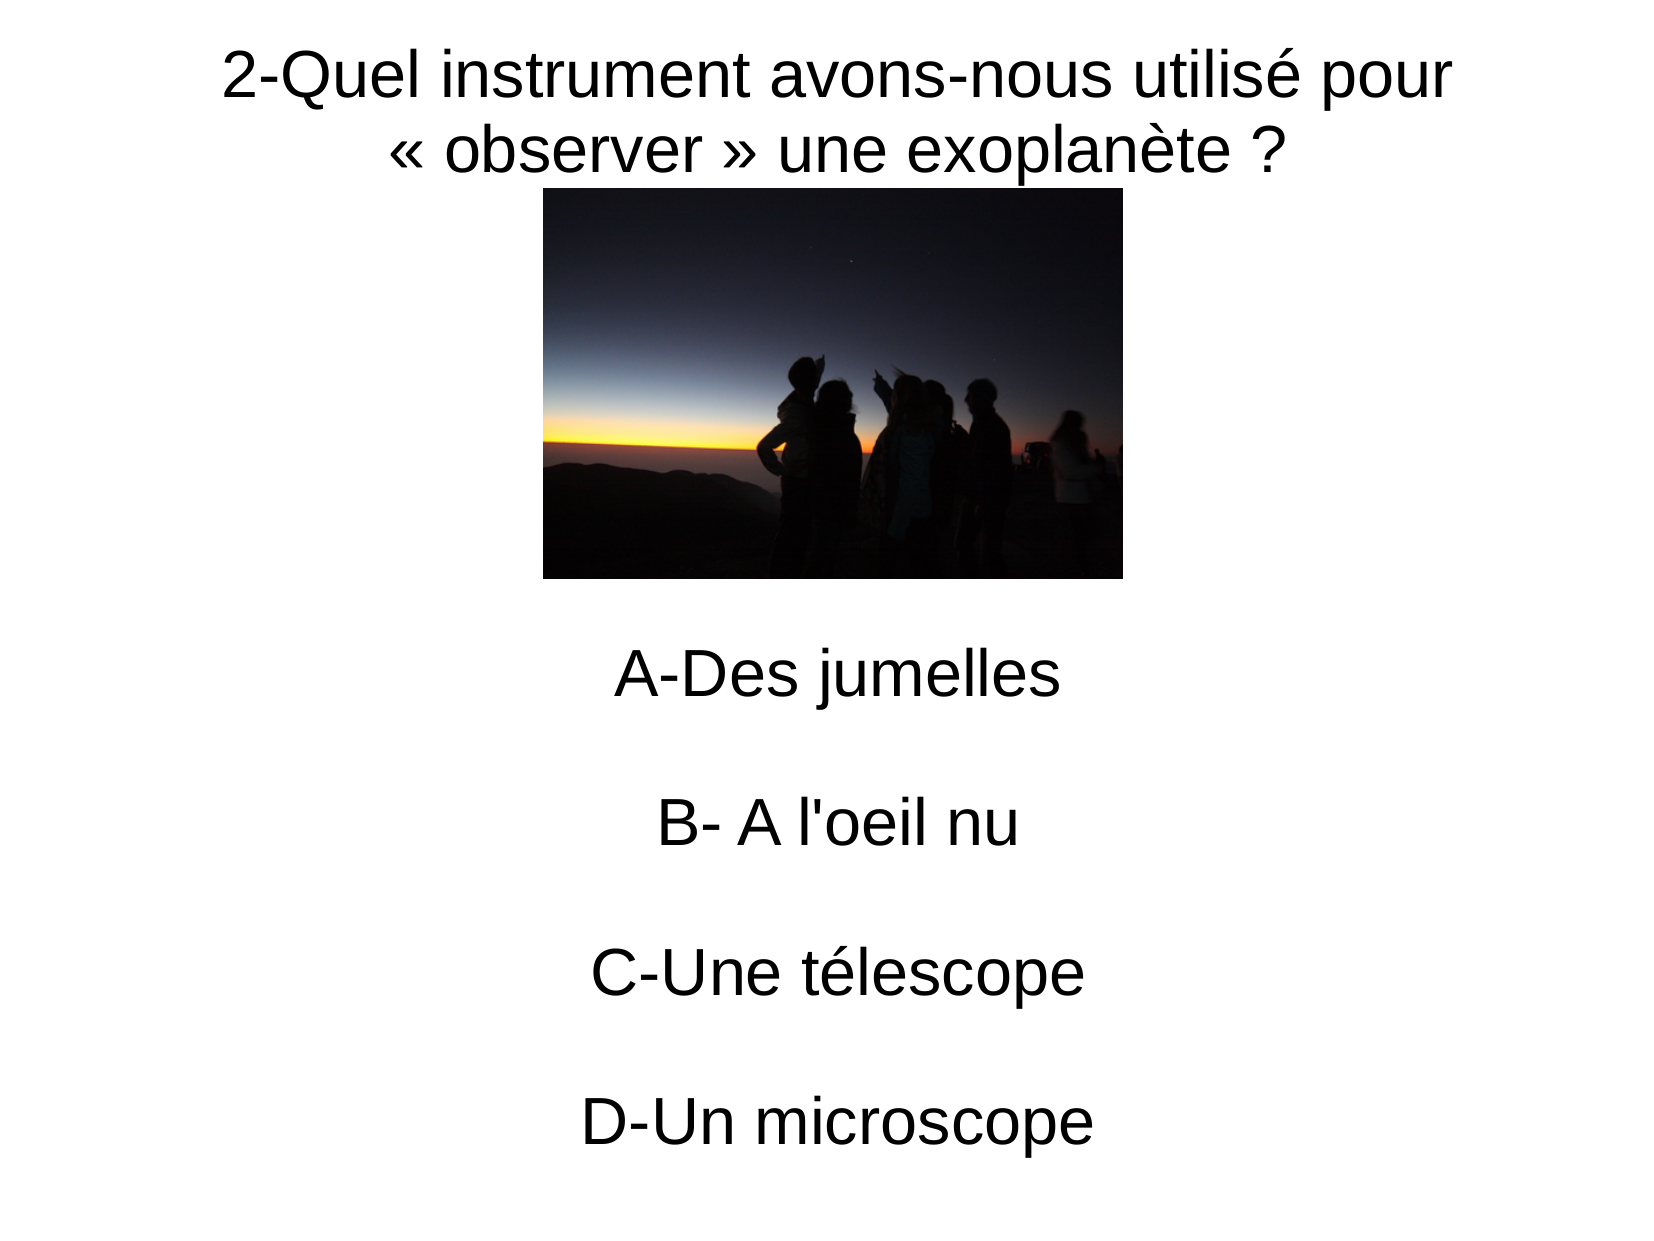

# 2-Quel instrument avons-nous utilisé pour « observer » une exoplanète ?
A-Des jumelles
B- A l'oeil nu
C-Une télescope
D-Un microscope